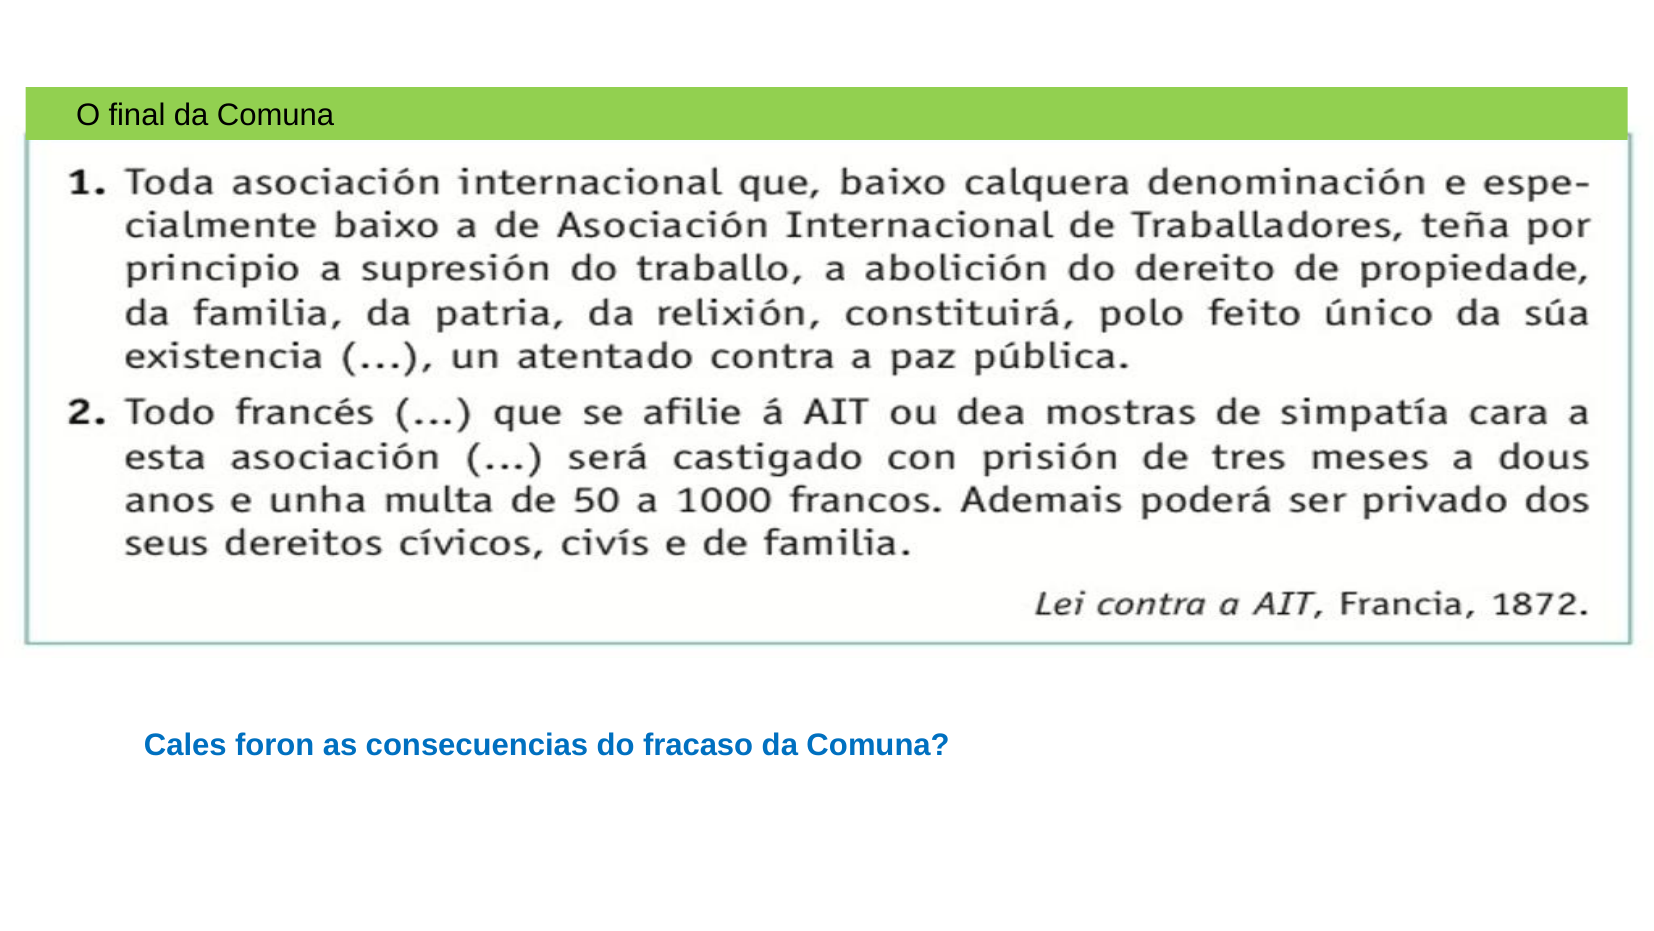

O final da Comuna
Cales foron as consecuencias do fracaso da Comuna?